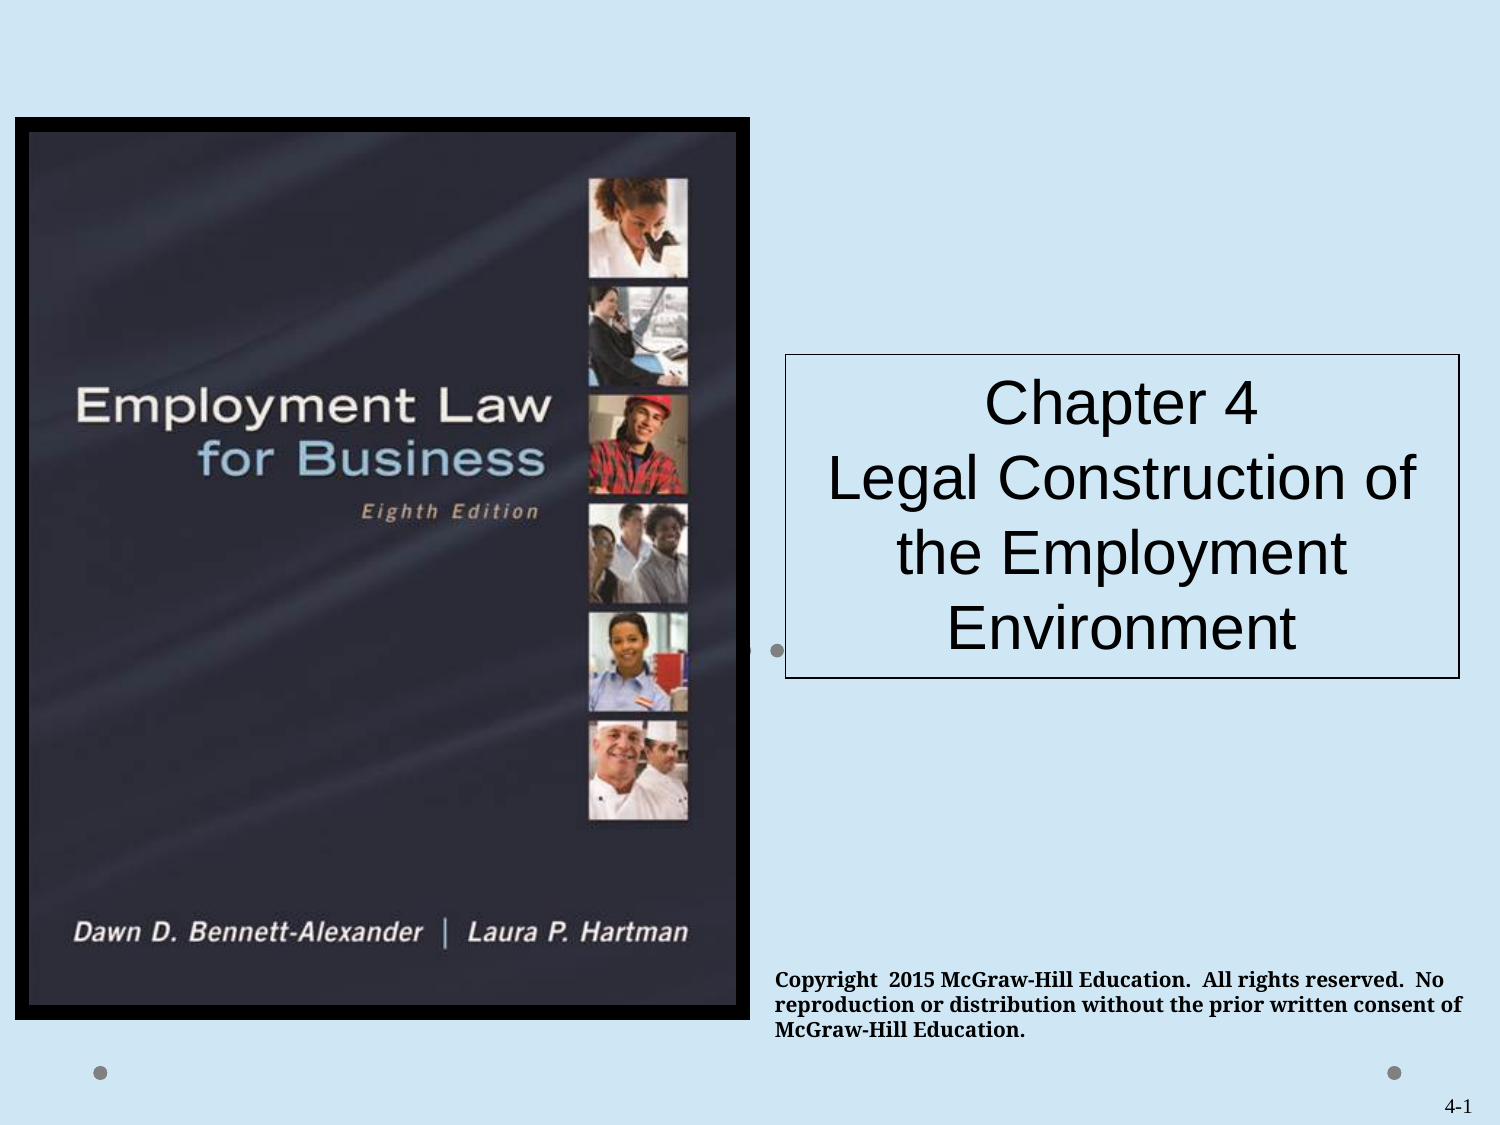

# Chapter 4 Legal Construction of the Employment Environment
Copyright  2015 McGraw-Hill Education.  All rights reserved.  No reproduction or distribution without the prior written consent of McGraw-Hill Education.